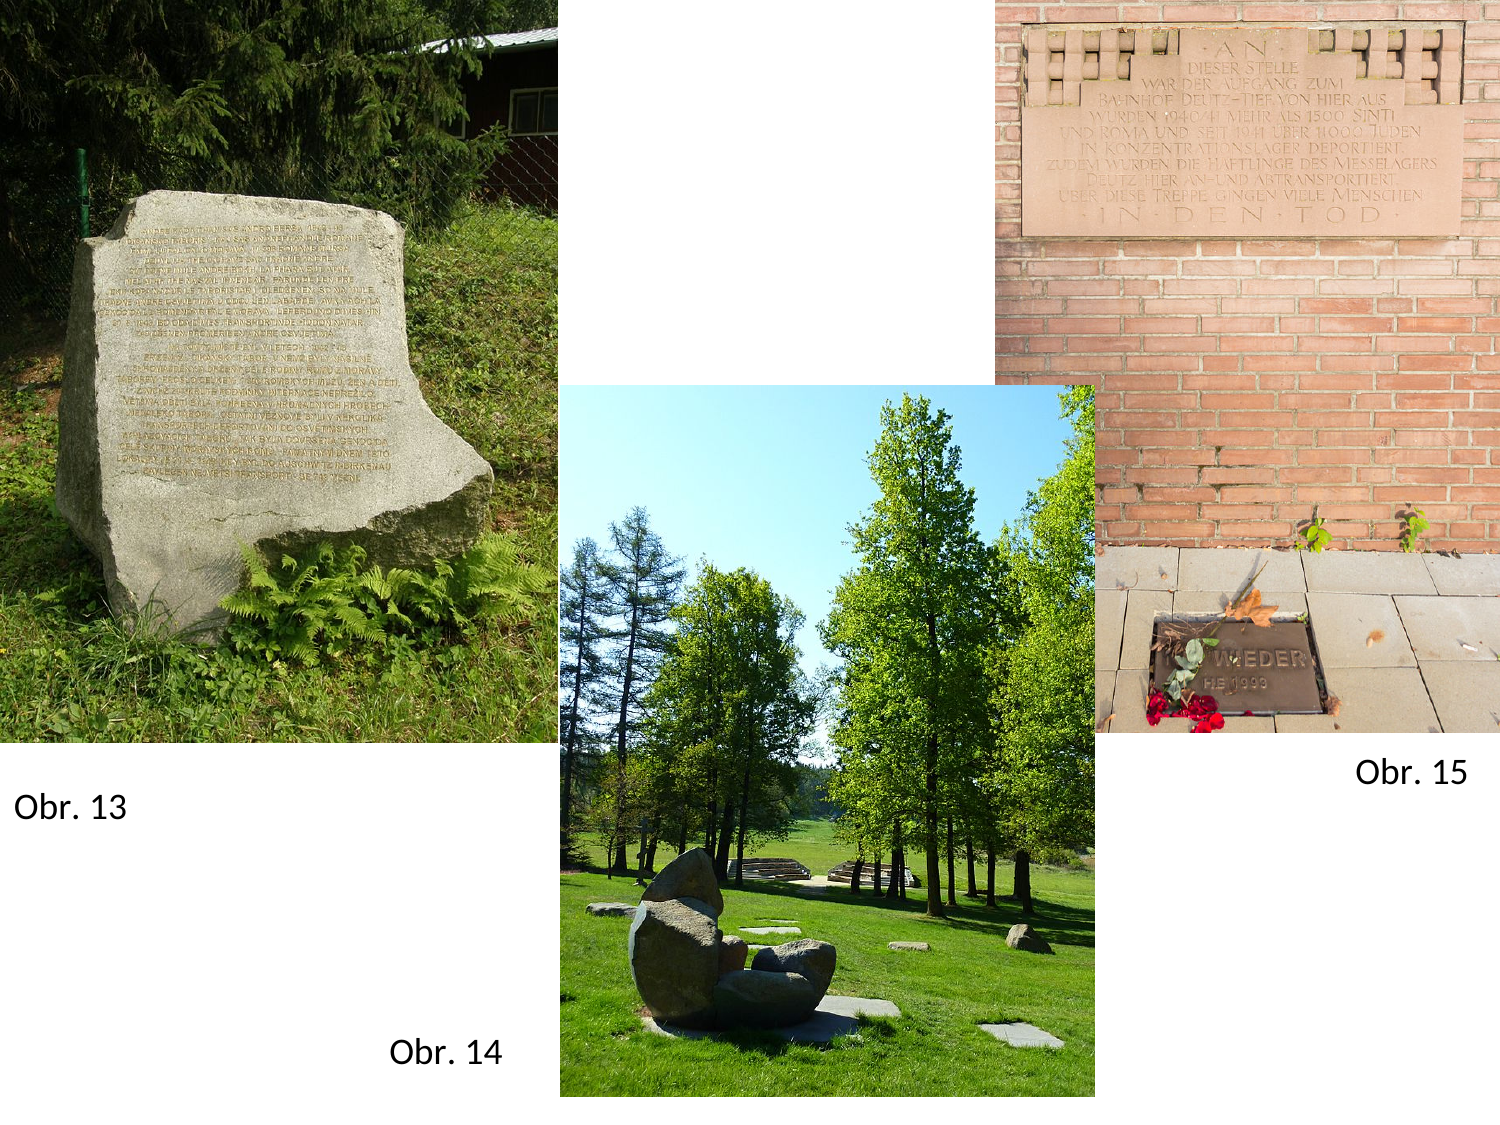

#
Obr. 15
Obr. 13
Obr. 14